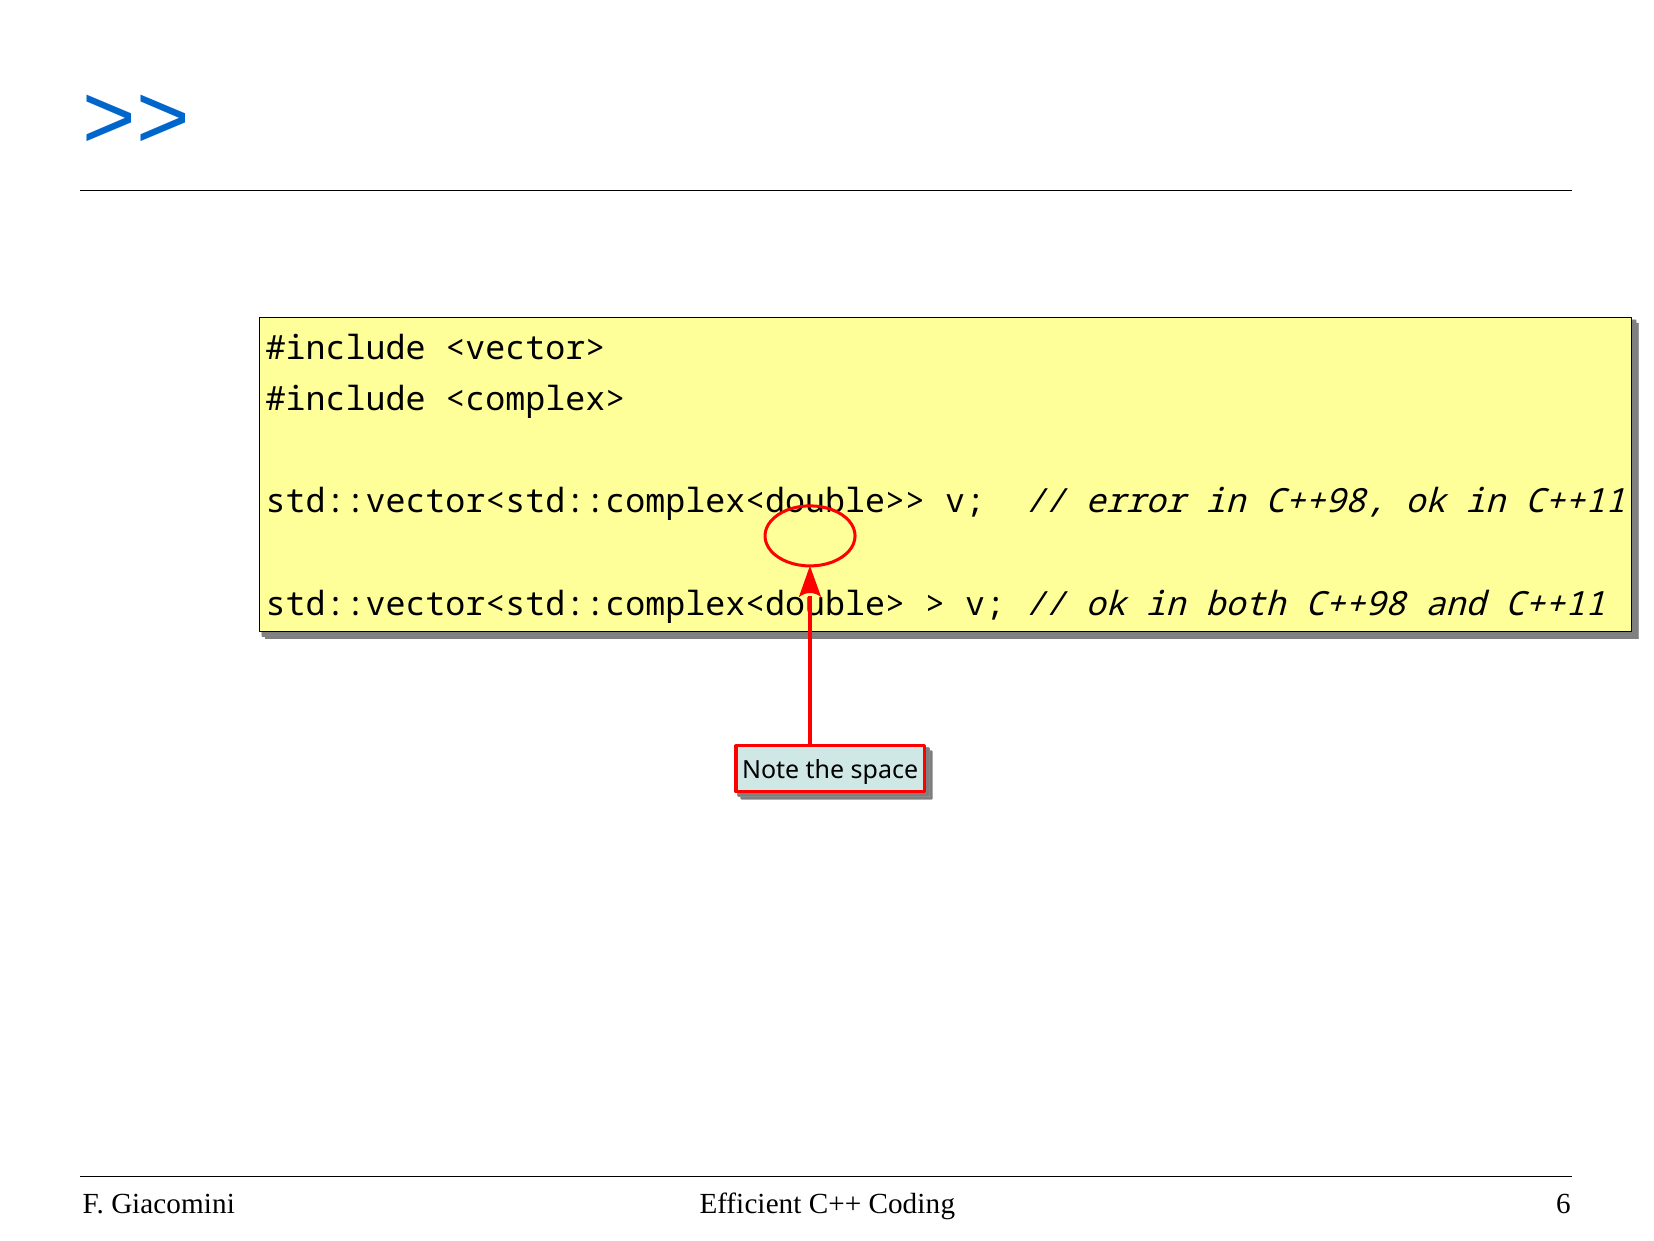

# >>
#include <vector>
#include <complex>
std::vector<std::complex<double>> v; // error in C++98, ok in C++11
std::vector<std::complex<double> > v; // ok in both C++98 and C++11
Note the space
F. Giacomini
Efficient C++ Coding
6